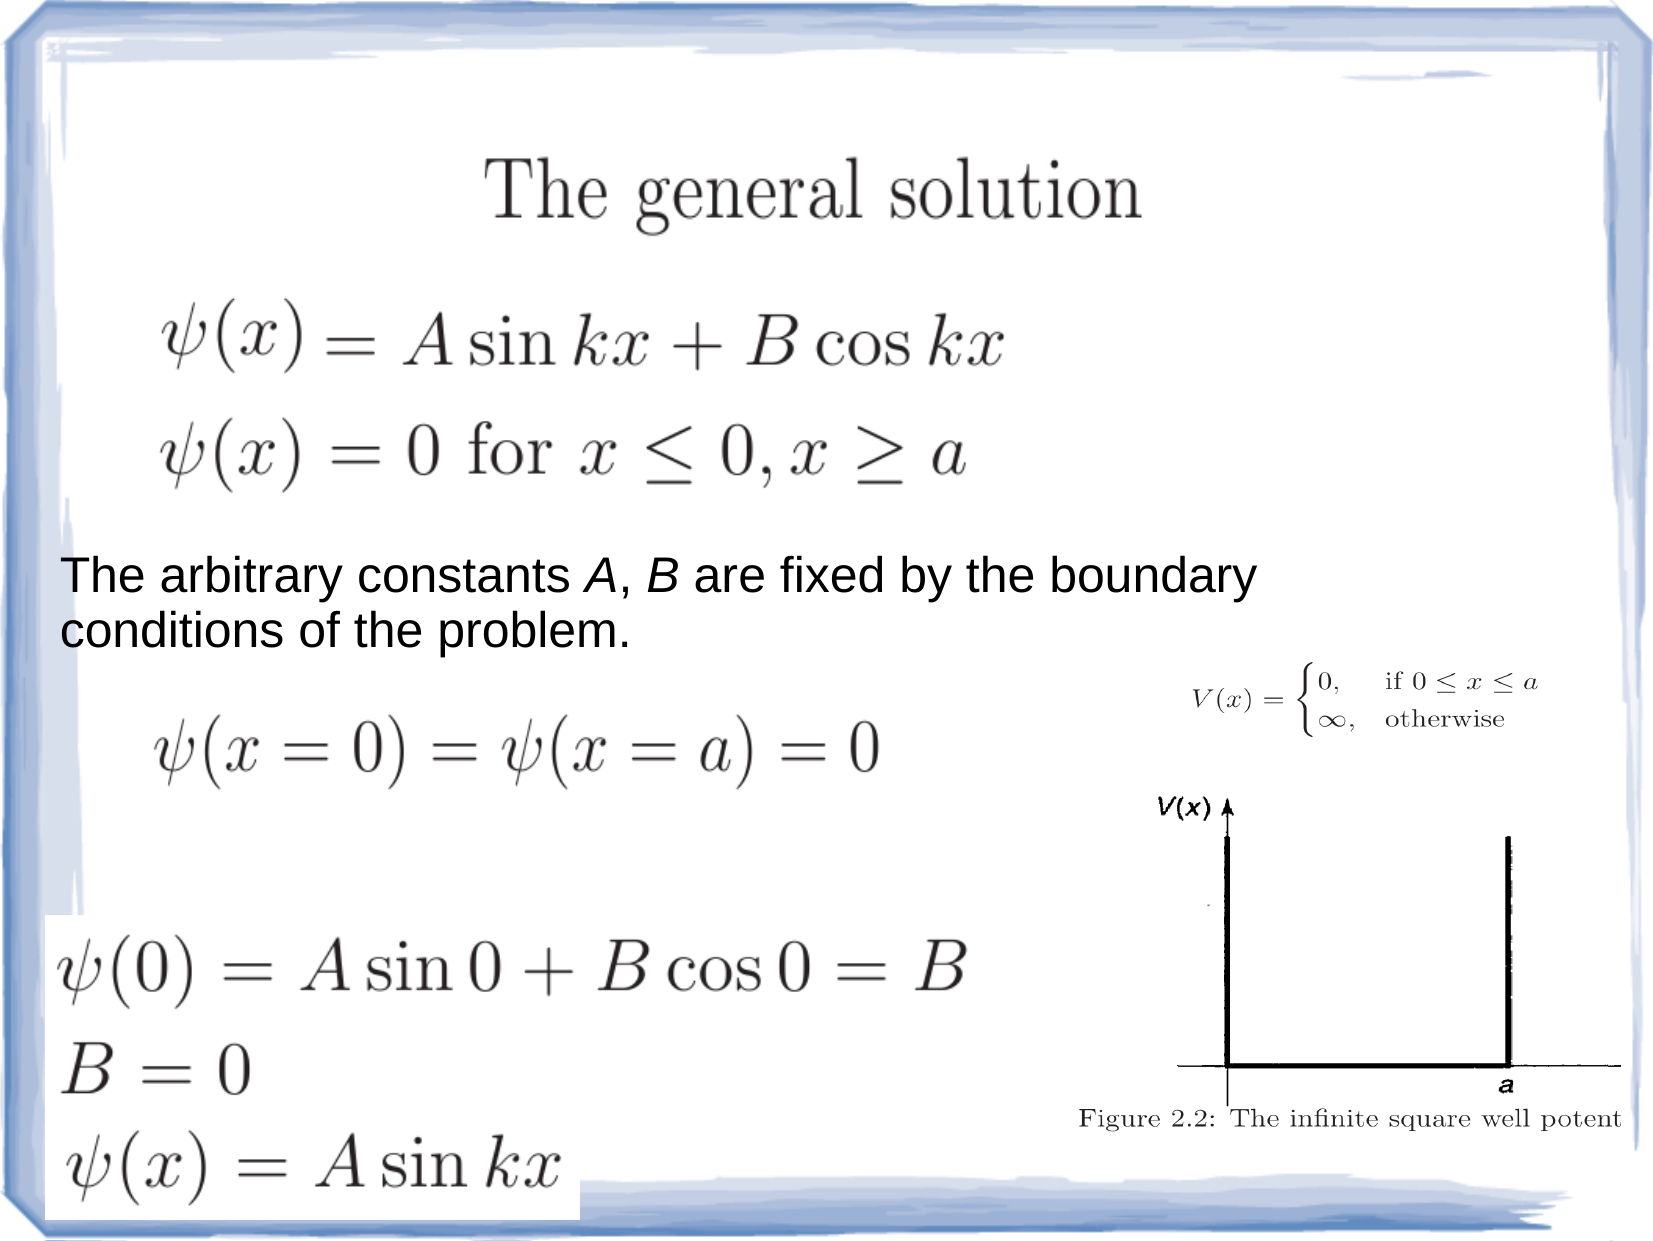

The arbitrary constants A, B are fixed by the boundary conditions of the problem.